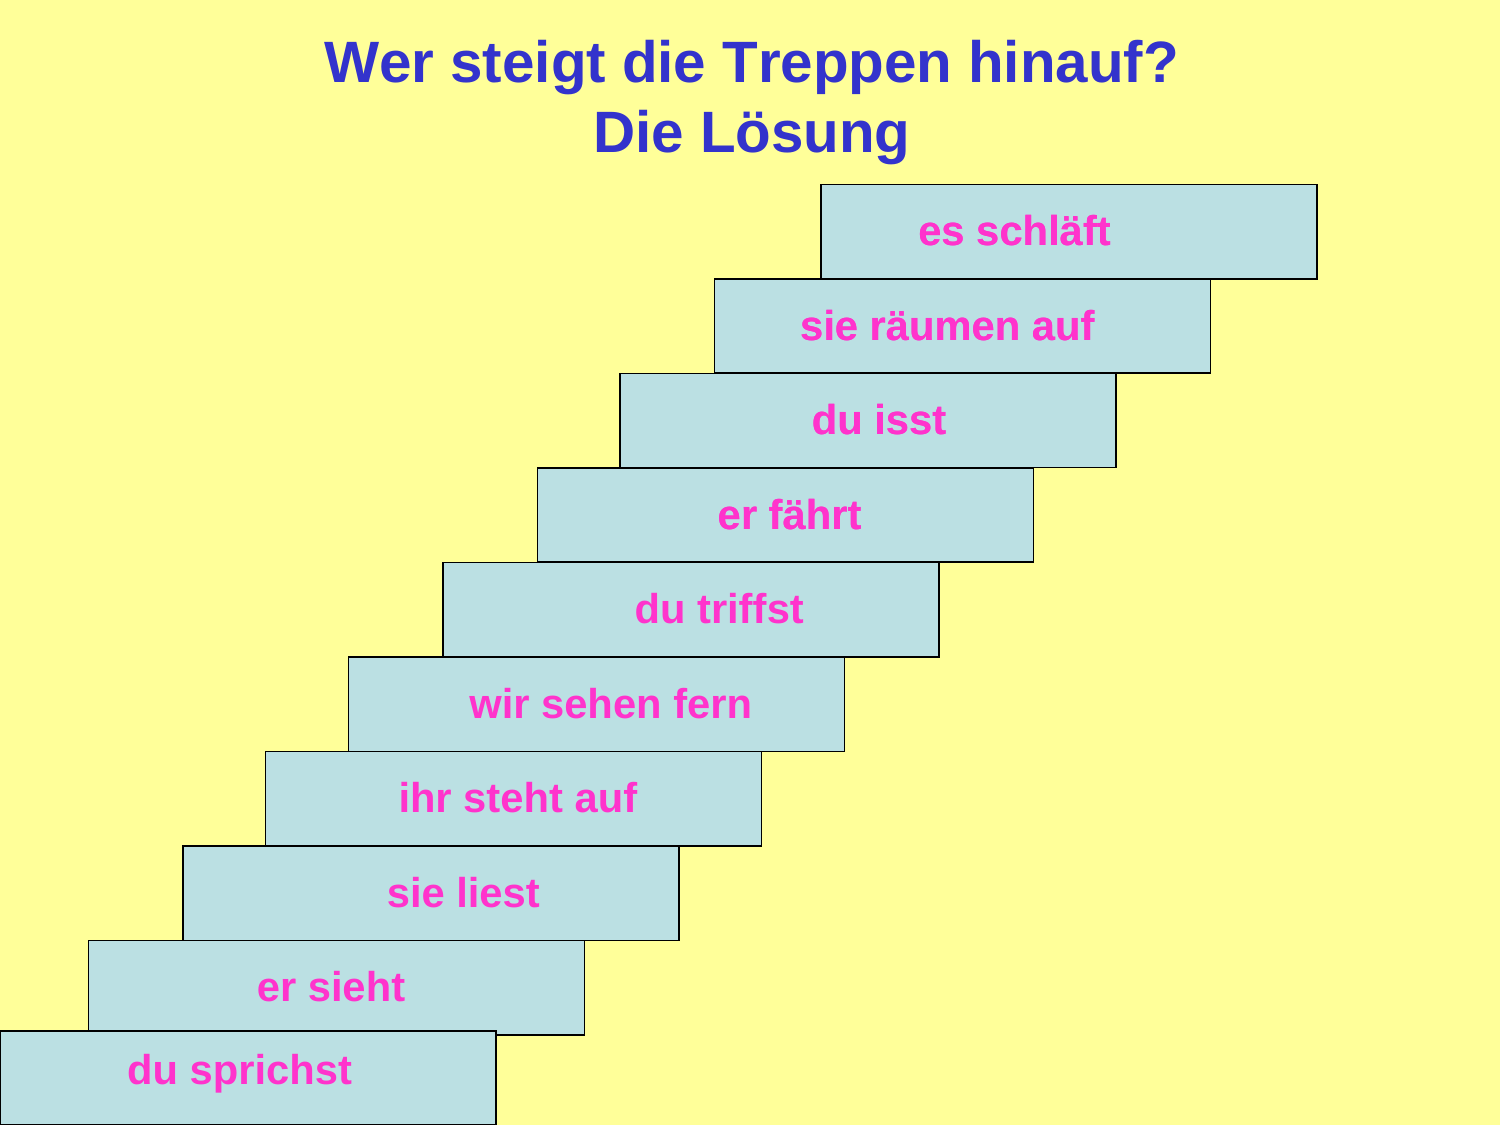

# Wer steigt die Treppen hinauf? Die Lösung
es schläft
es schläft
sie räumen auf
sie räumen auf
du isst
du isst
er fährt
er fährt
du triffst
du triffst
wir sehen fern
wir sehen fern
ihr steht auf
ihr steht auf
sie liest
sie liest
er sieht
er sieht
du sprichst
du sprichst